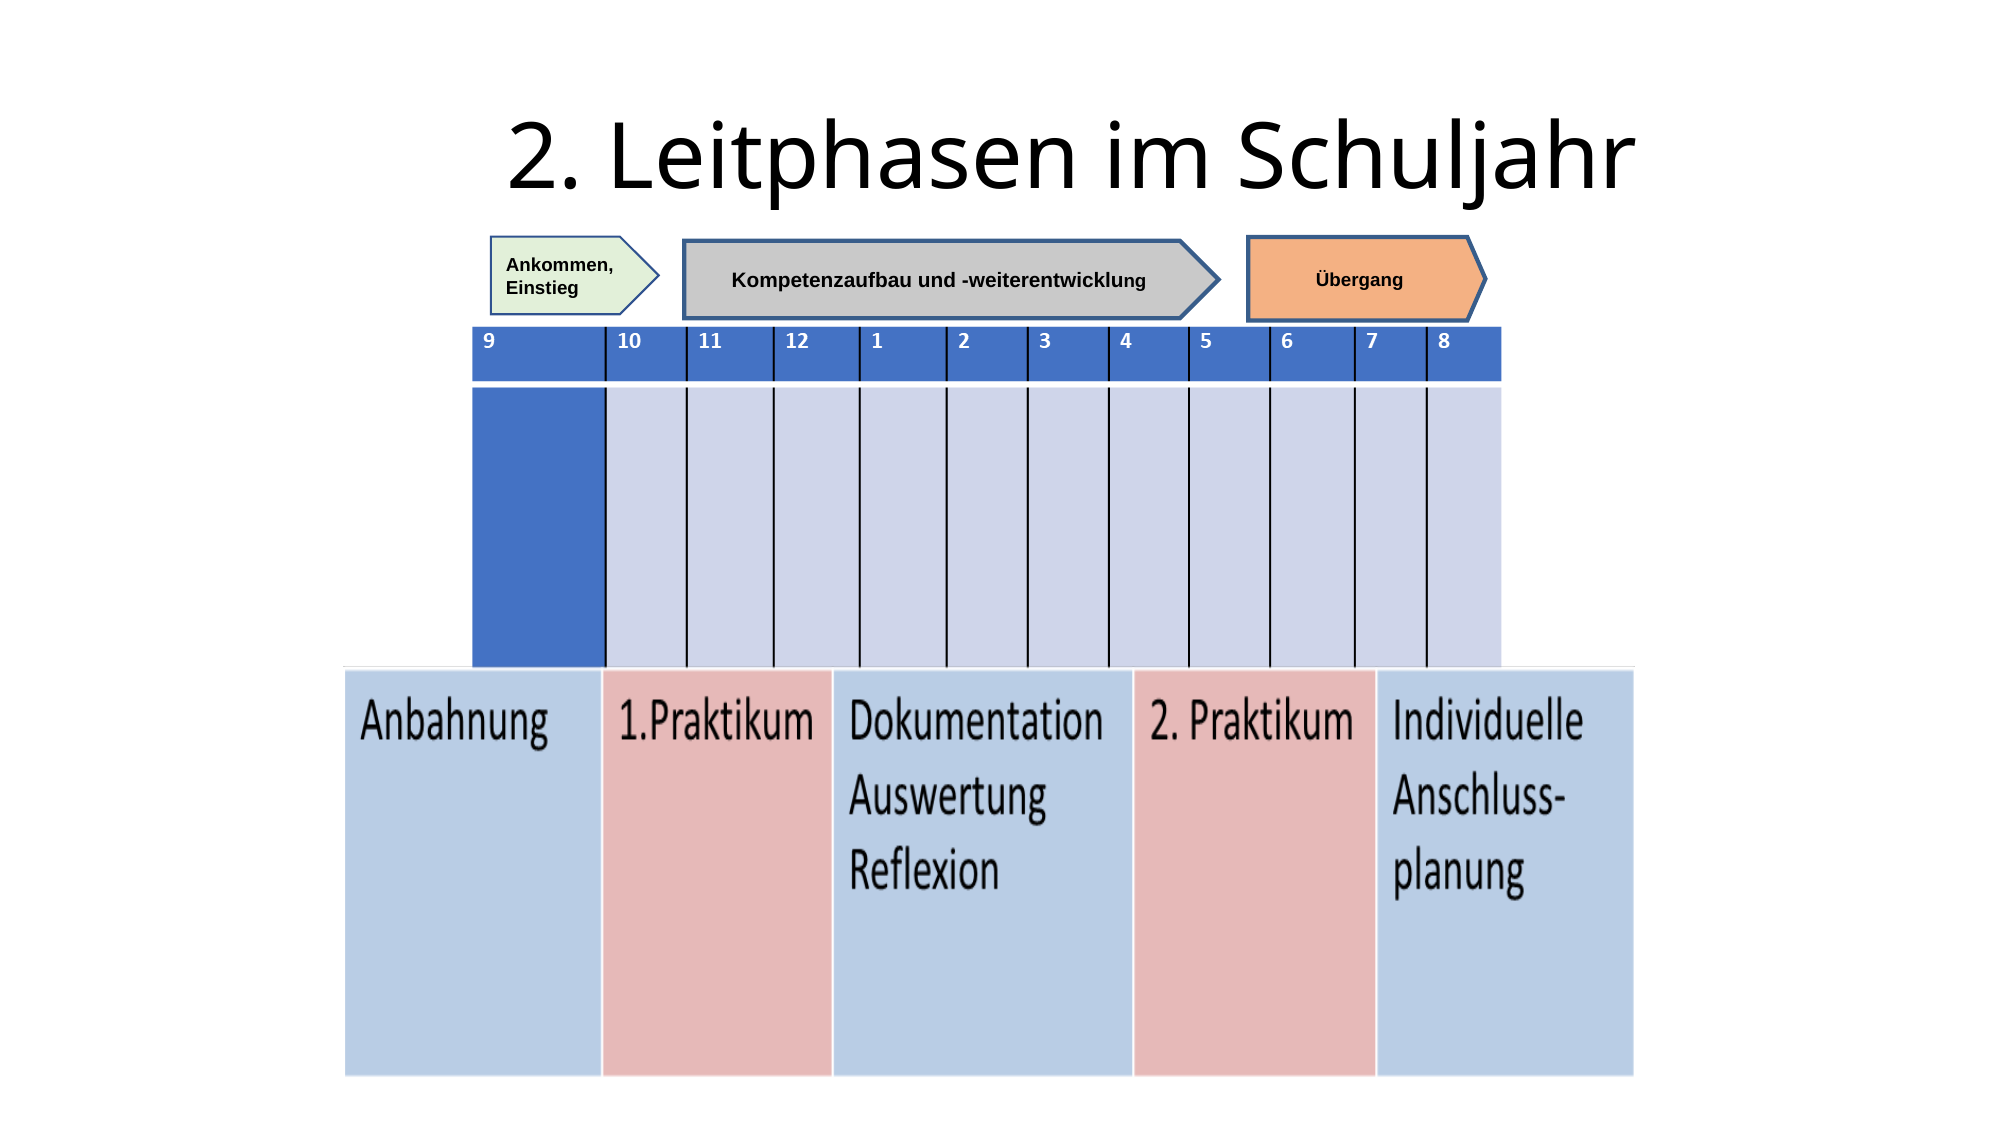

# 2. Leitphasen im Schuljahr
Ankommen, Einstieg
Übergang
Kompetenzaufbau und -weiterentwicklung